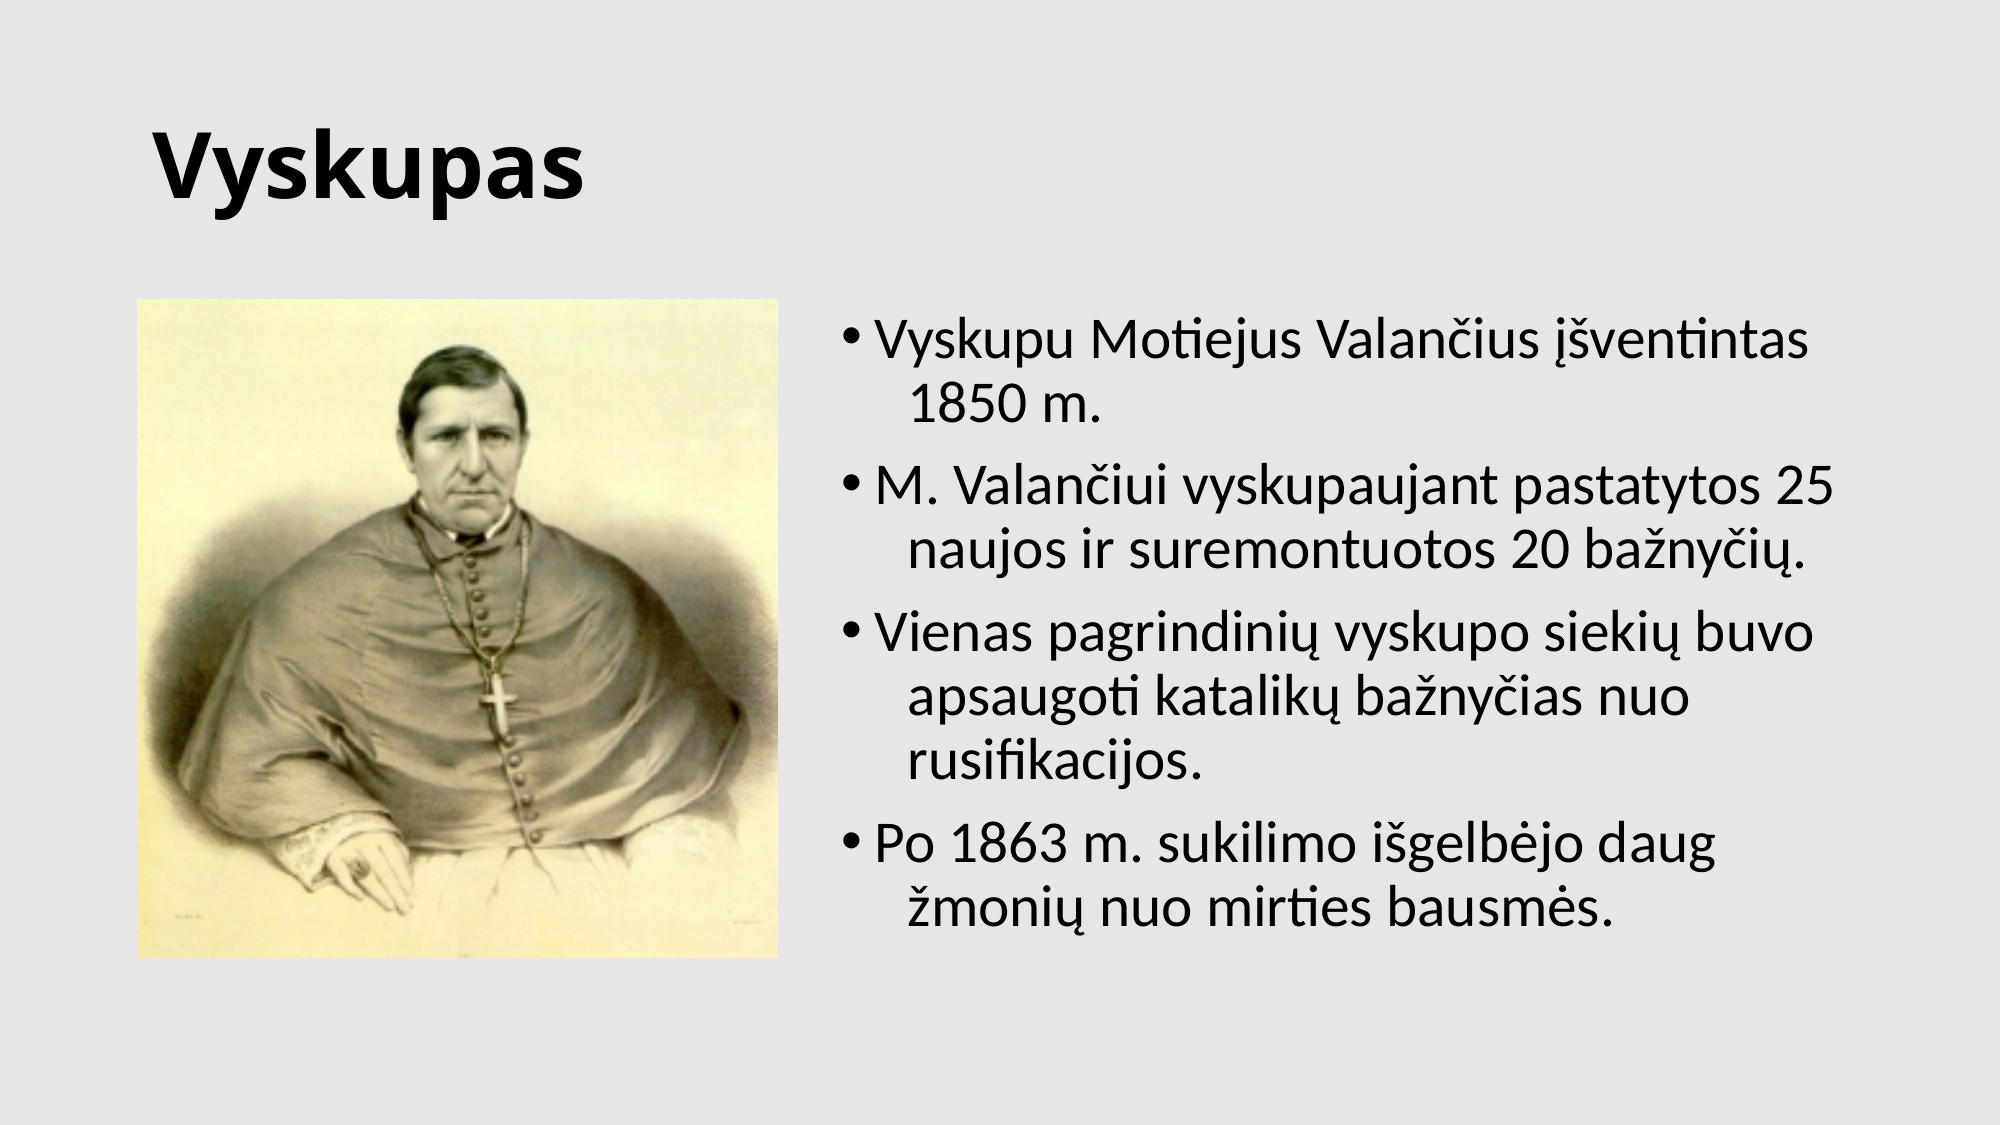

# Vyskupas
Vyskupu Motiejus Valančius įšventintas 1850 m.
M. Valančiui vyskupaujant pastatytos 25 naujos ir suremontuotos 20 bažnyčių.
Vienas pagrindinių vyskupo siekių buvo apsaugoti katalikų bažnyčias nuo rusifikacijos.
Po 1863 m. sukilimo išgelbėjo daug žmonių nuo mirties bausmės.